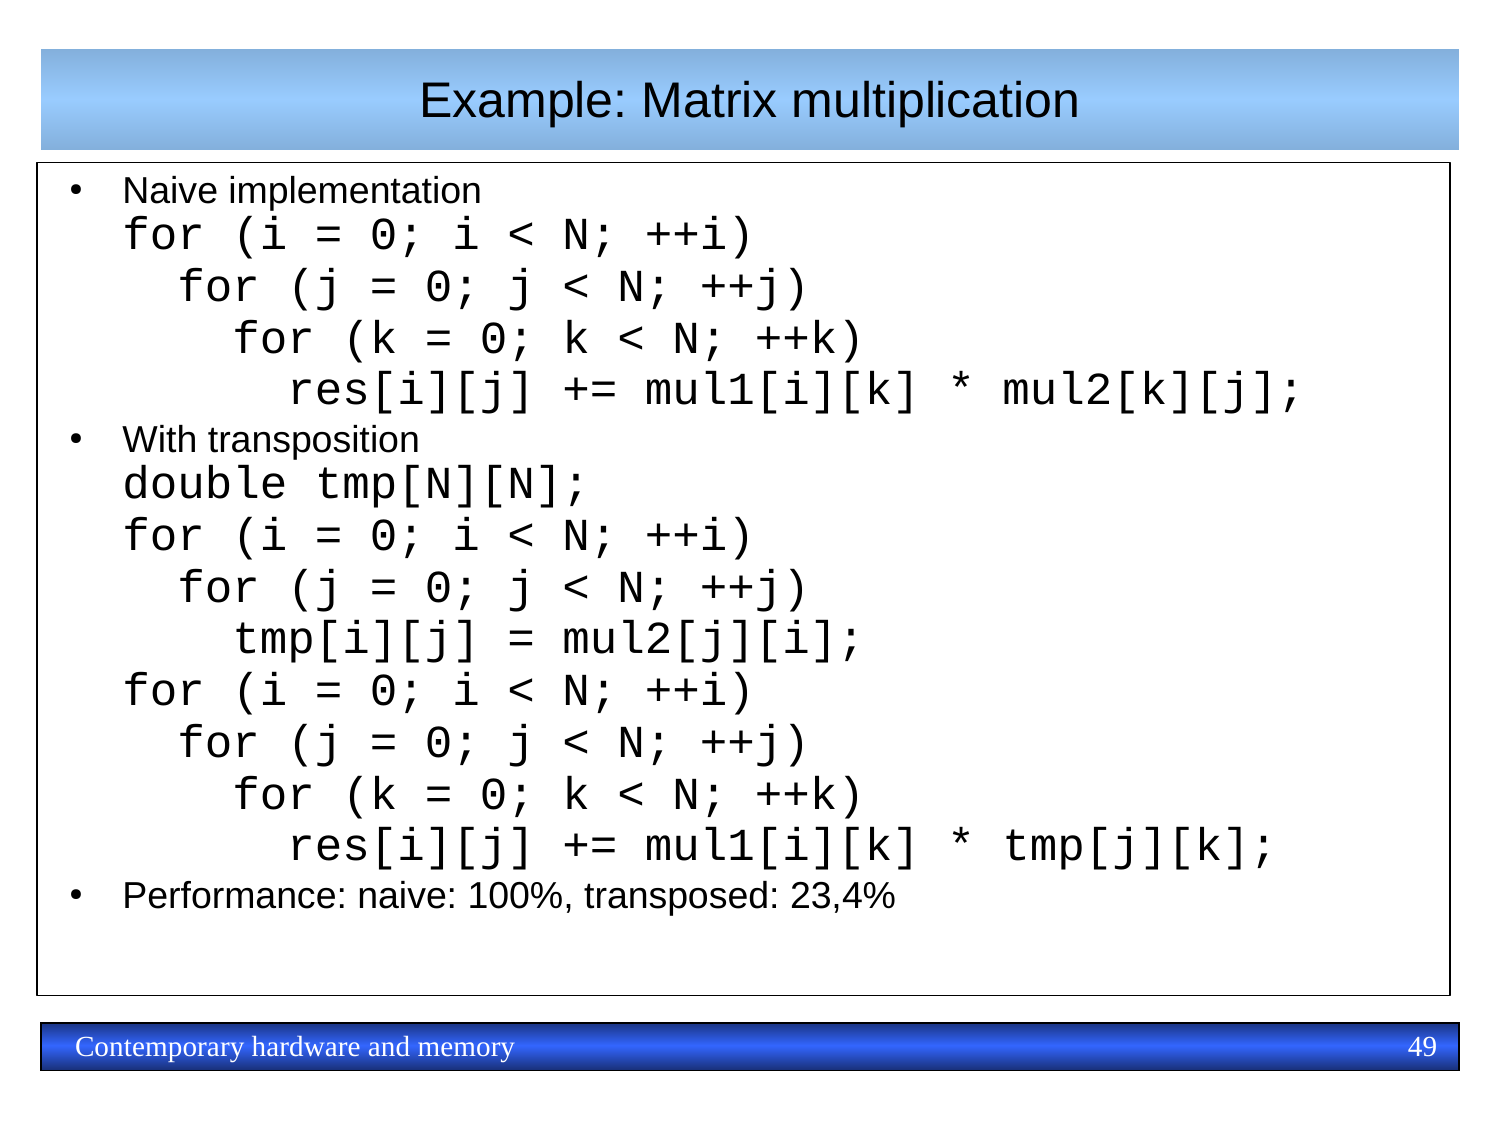

# Example: Matrix multiplication
Naive implementation
for (i = 0; i < N; ++i)
 for (j = 0; j < N; ++j)
 for (k = 0; k < N; ++k)
 res[i][j] += mul1[i][k] * mul2[k][j];
With transposition
double tmp[N][N];
for (i = 0; i < N; ++i)
 for (j = 0; j < N; ++j)
 tmp[i][j] = mul2[j][i];
for (i = 0; i < N; ++i)
 for (j = 0; j < N; ++j)
 for (k = 0; k < N; ++k)
 res[i][j] += mul1[i][k] * tmp[j][k];
Performance: naive: 100%, transposed: 23,4%
Contemporary hardware and memory
49